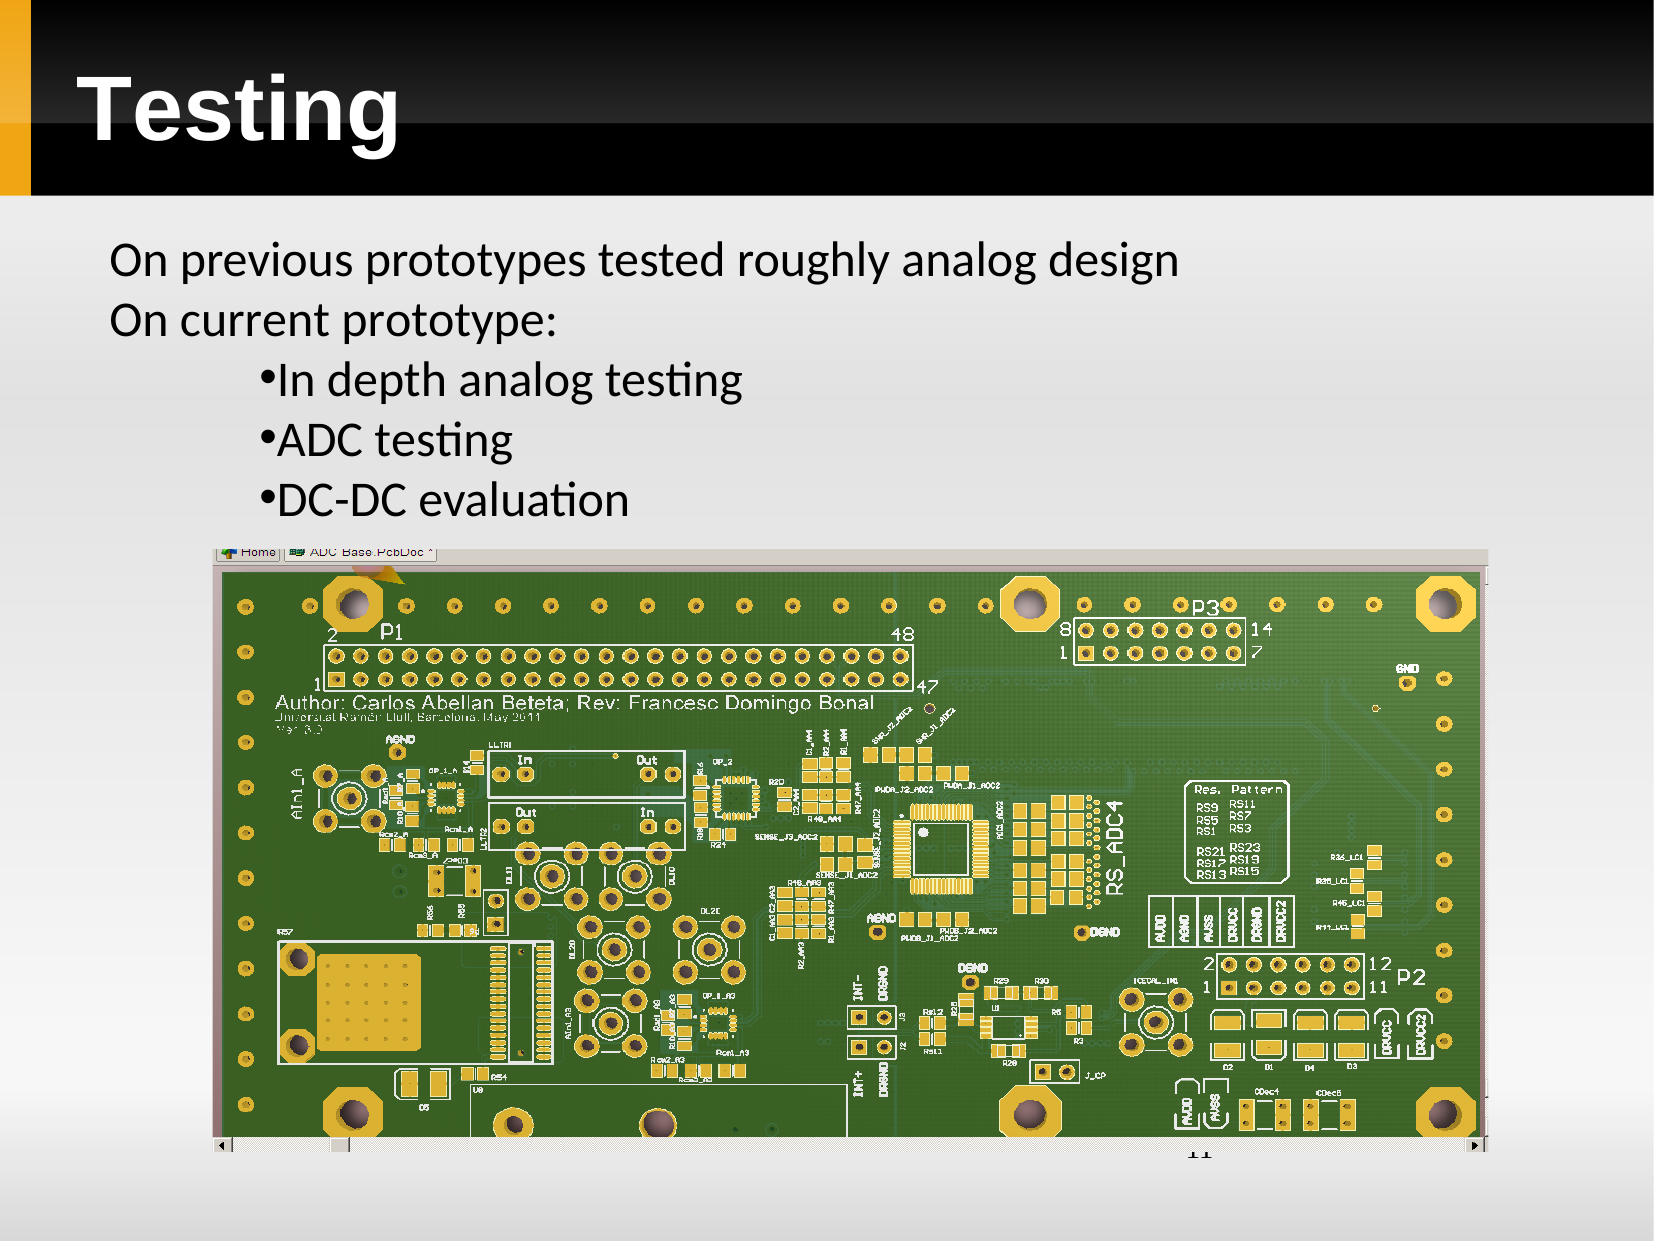

# Testing
On previous prototypes tested roughly analog design
On current prototype:
In depth analog testing
ADC testing
DC-DC evaluation